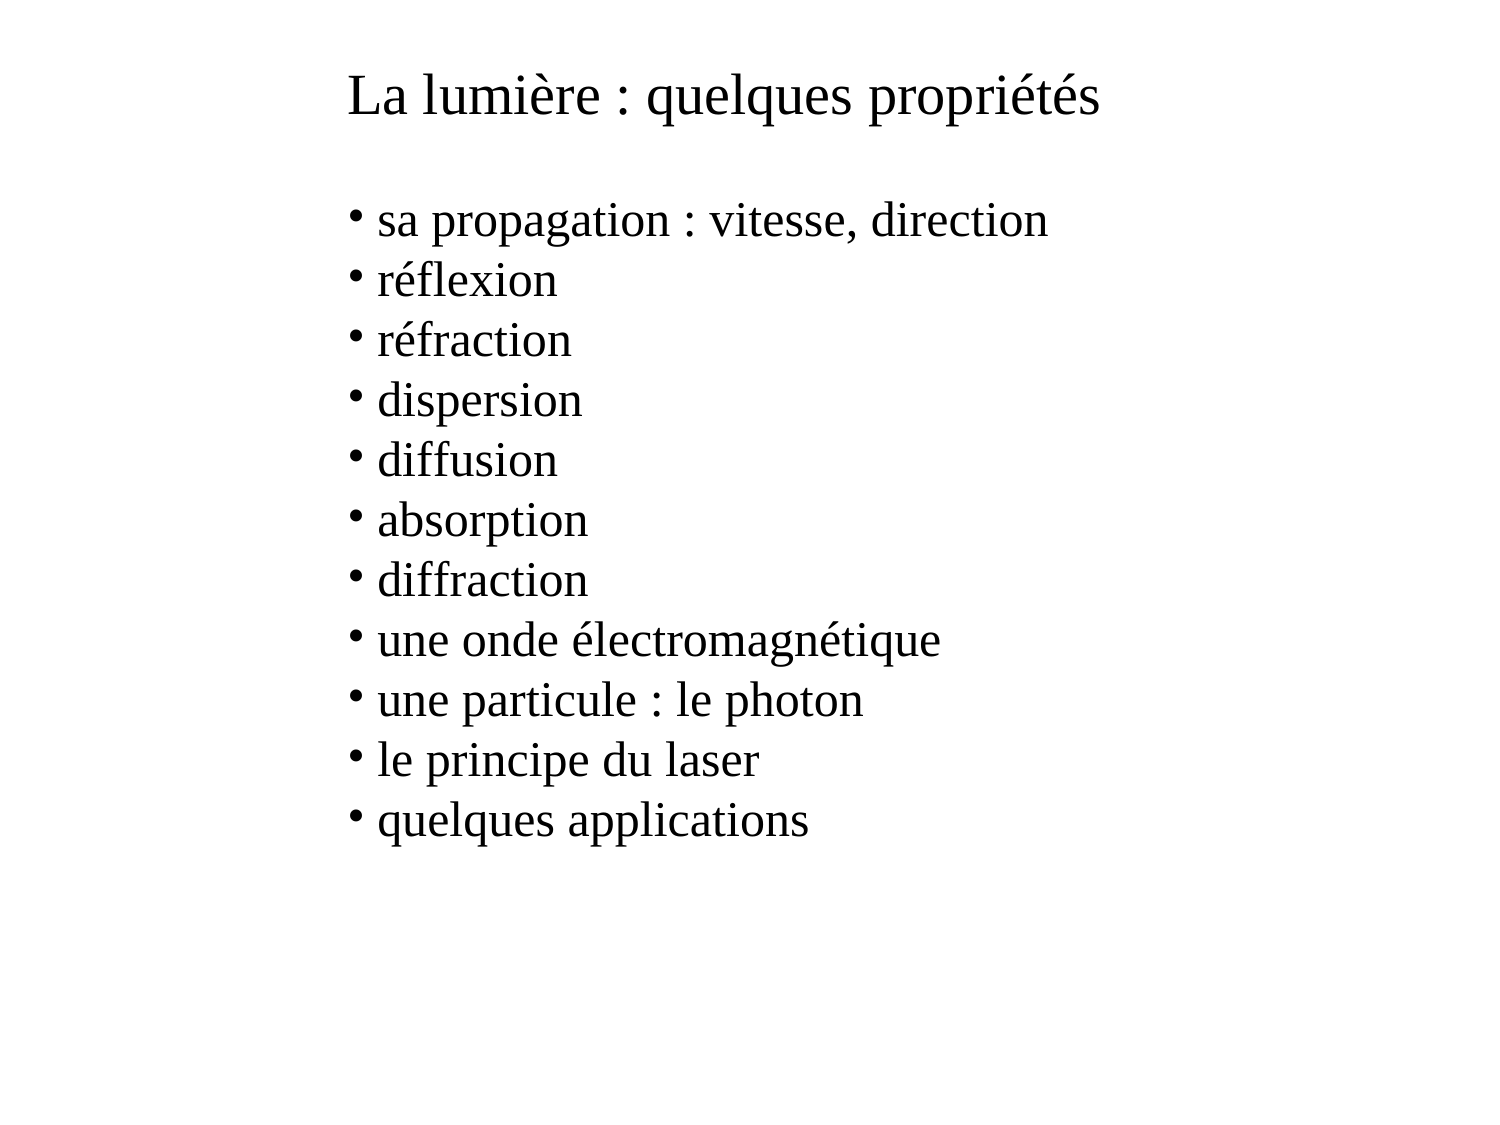

La lumière : quelques propriétés
 sa propagation : vitesse, direction
 réflexion
 réfraction
 dispersion
 diffusion
 absorption
 diffraction
 une onde électromagnétique
 une particule : le photon
 le principe du laser
 quelques applications